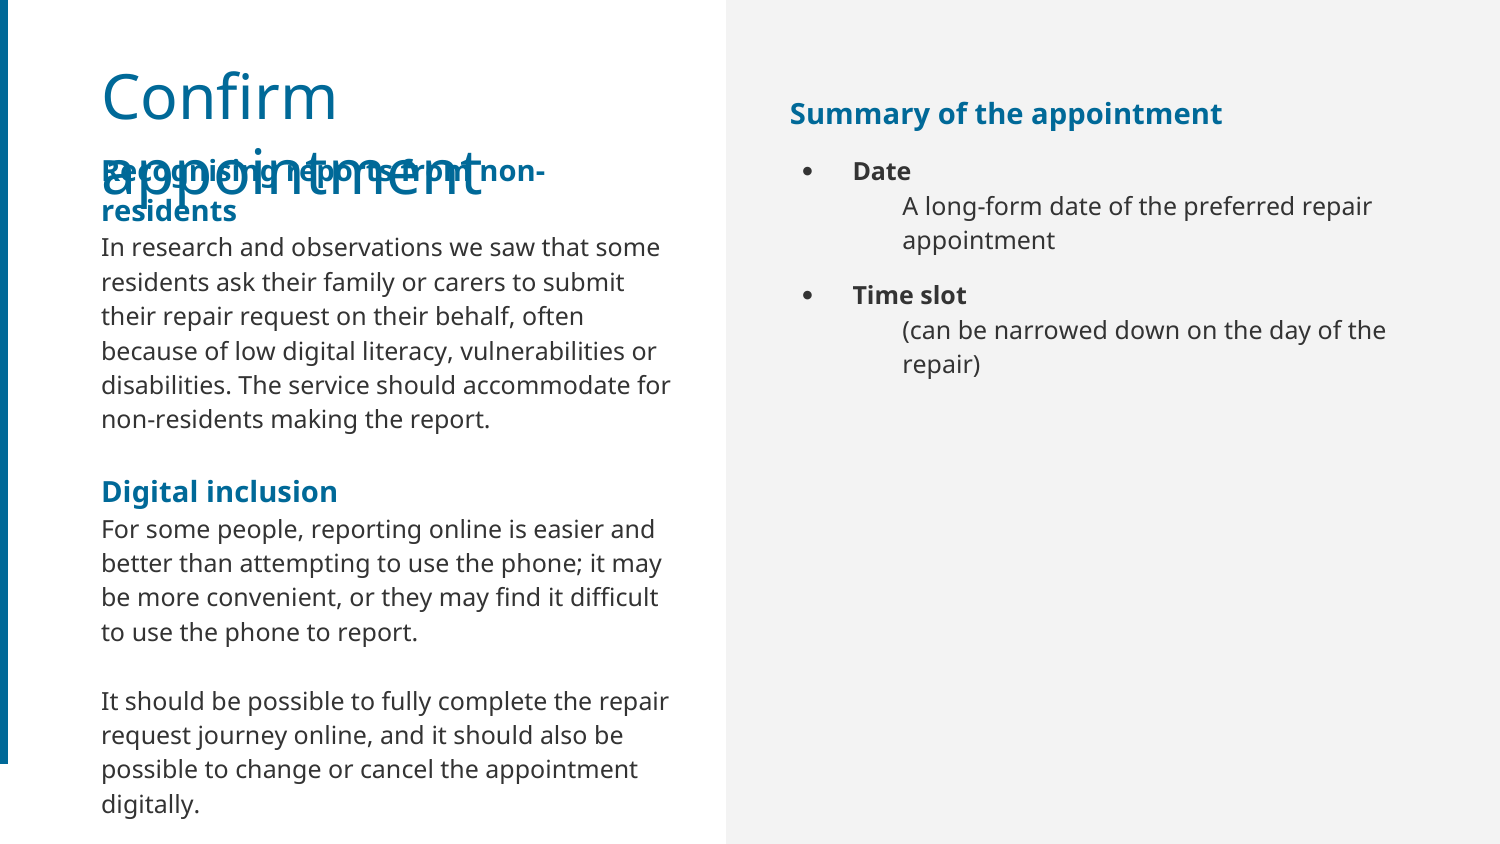

Confirm appointment
Summary of the appointment
Date
A long-form date of the preferred repair appointment
Time slot
(can be narrowed down on the day of the repair)
Recognising reports from non-residents
In research and observations we saw that some residents ask their family or carers to submit their repair request on their behalf, often because of low digital literacy, vulnerabilities or disabilities. The service should accommodate for non-residents making the report.
Digital inclusion
For some people, reporting online is easier and better than attempting to use the phone; it may be more convenient, or they may find it difficult to use the phone to report.
It should be possible to fully complete the repair request journey online, and it should also be possible to change or cancel the appointment digitally.